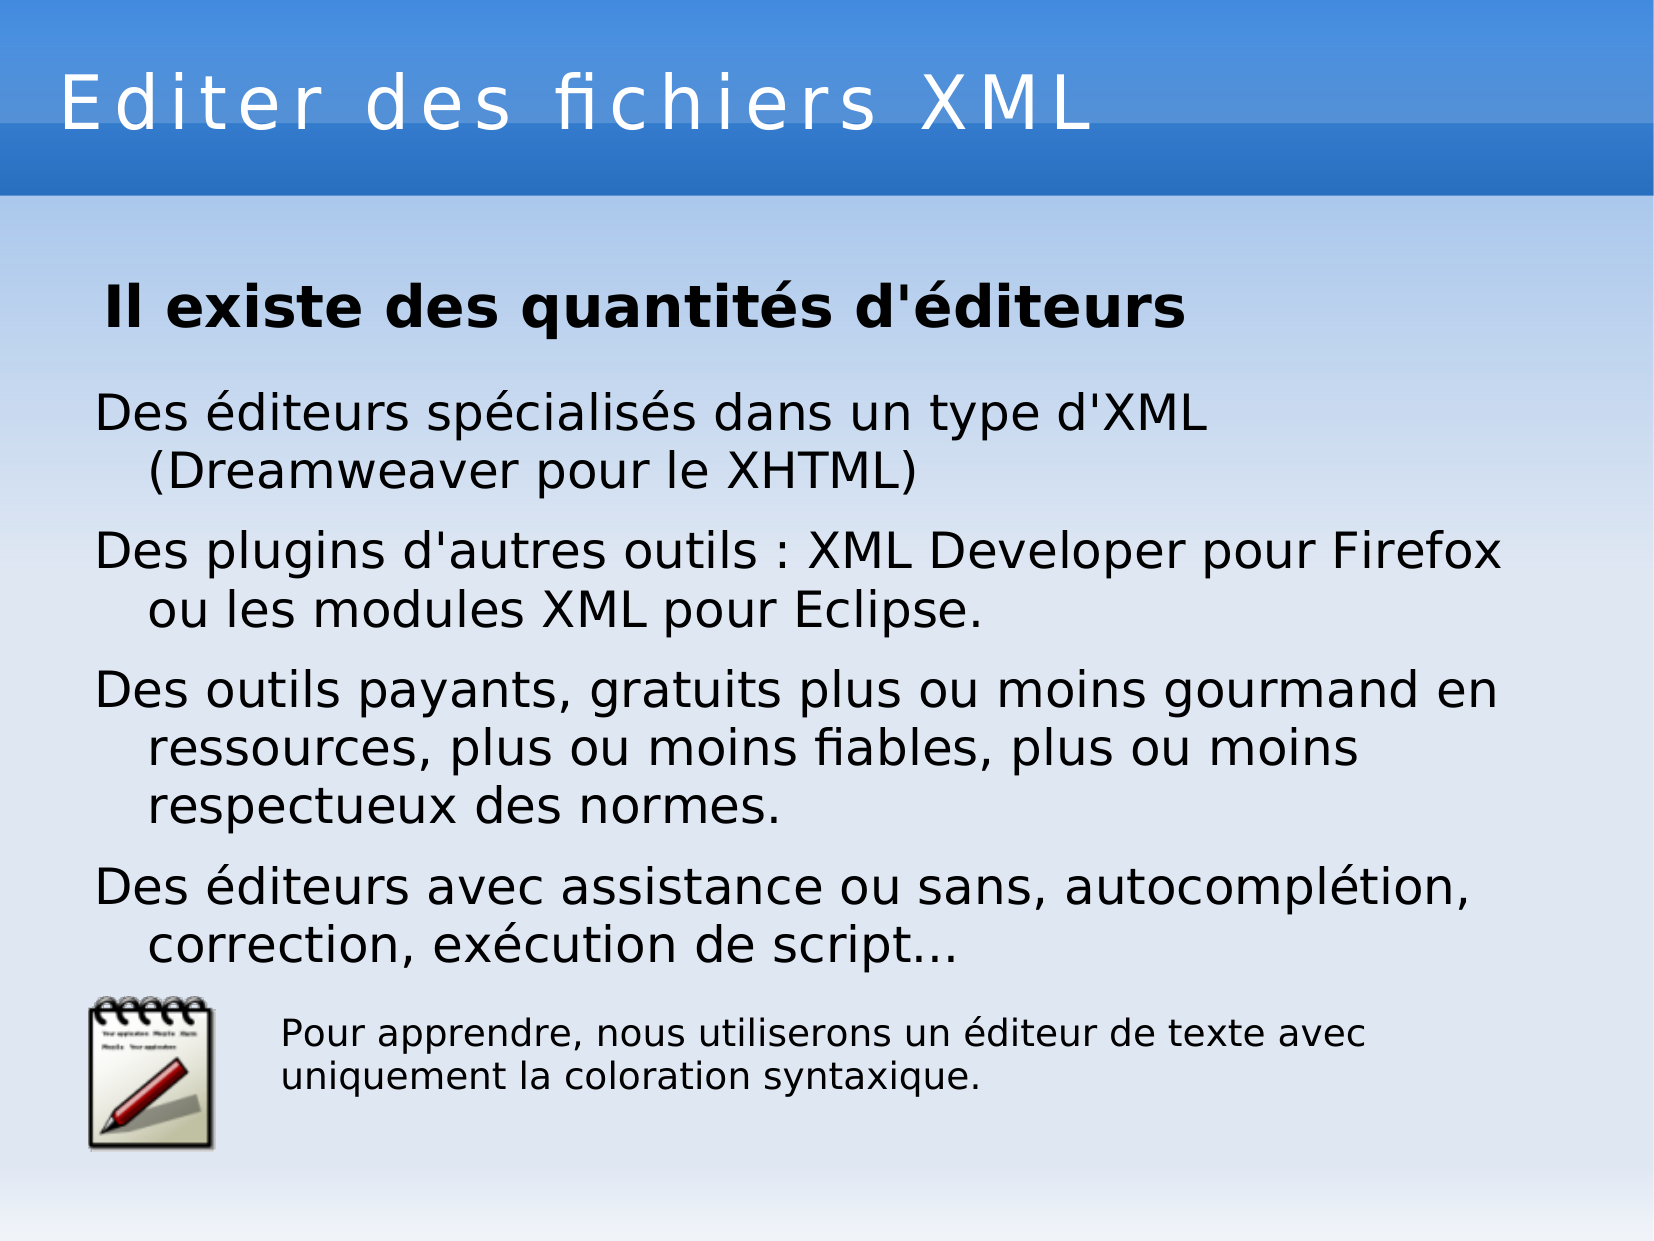

# Editer des fichiers XML
Il existe des quantités d'éditeurs
Des éditeurs spécialisés dans un type d'XML (Dreamweaver pour le XHTML)
Des plugins d'autres outils : XML Developer pour Firefox ou les modules XML pour Eclipse.
Des outils payants, gratuits plus ou moins gourmand en ressources, plus ou moins fiables, plus ou moins respectueux des normes.
Des éditeurs avec assistance ou sans, autocomplétion, correction, exécution de script...
Pour apprendre, nous utiliserons un éditeur de texte avec uniquement la coloration syntaxique.